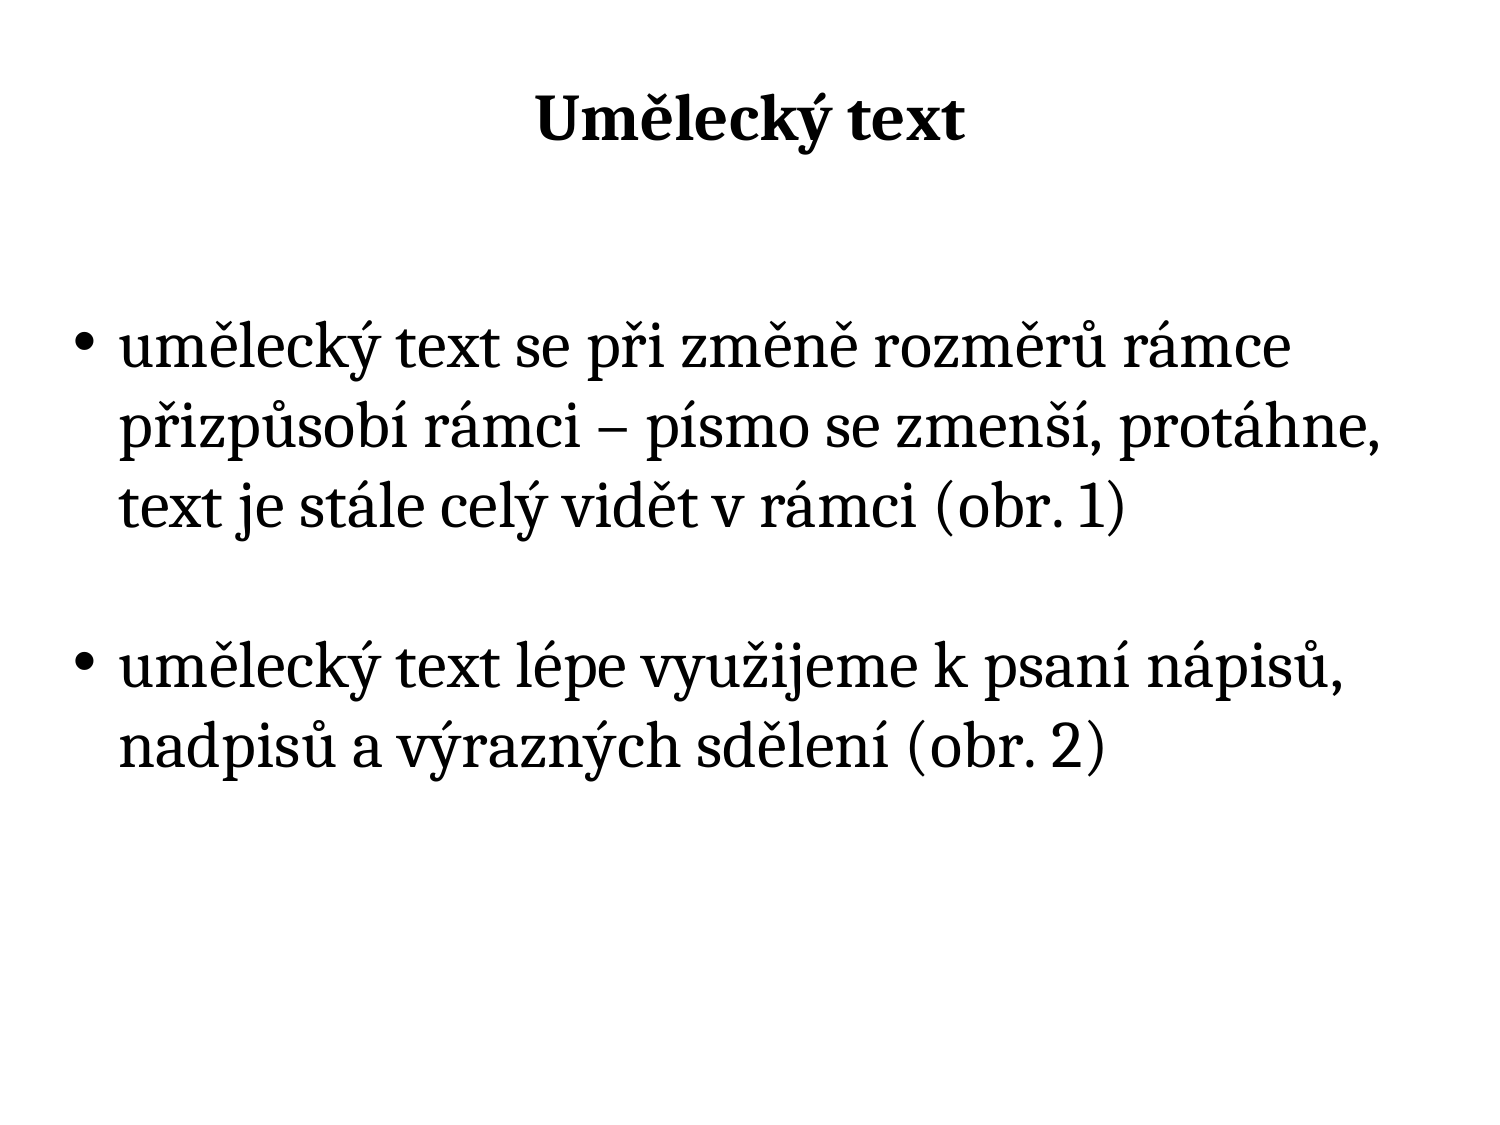

Umělecký text
umělecký text se při změně rozměrů rámce přizpůsobí rámci – písmo se zmenší, protáhne, text je stále celý vidět v rámci (obr. 1)
umělecký text lépe využijeme k psaní nápisů, nadpisů a výrazných sdělení (obr. 2)